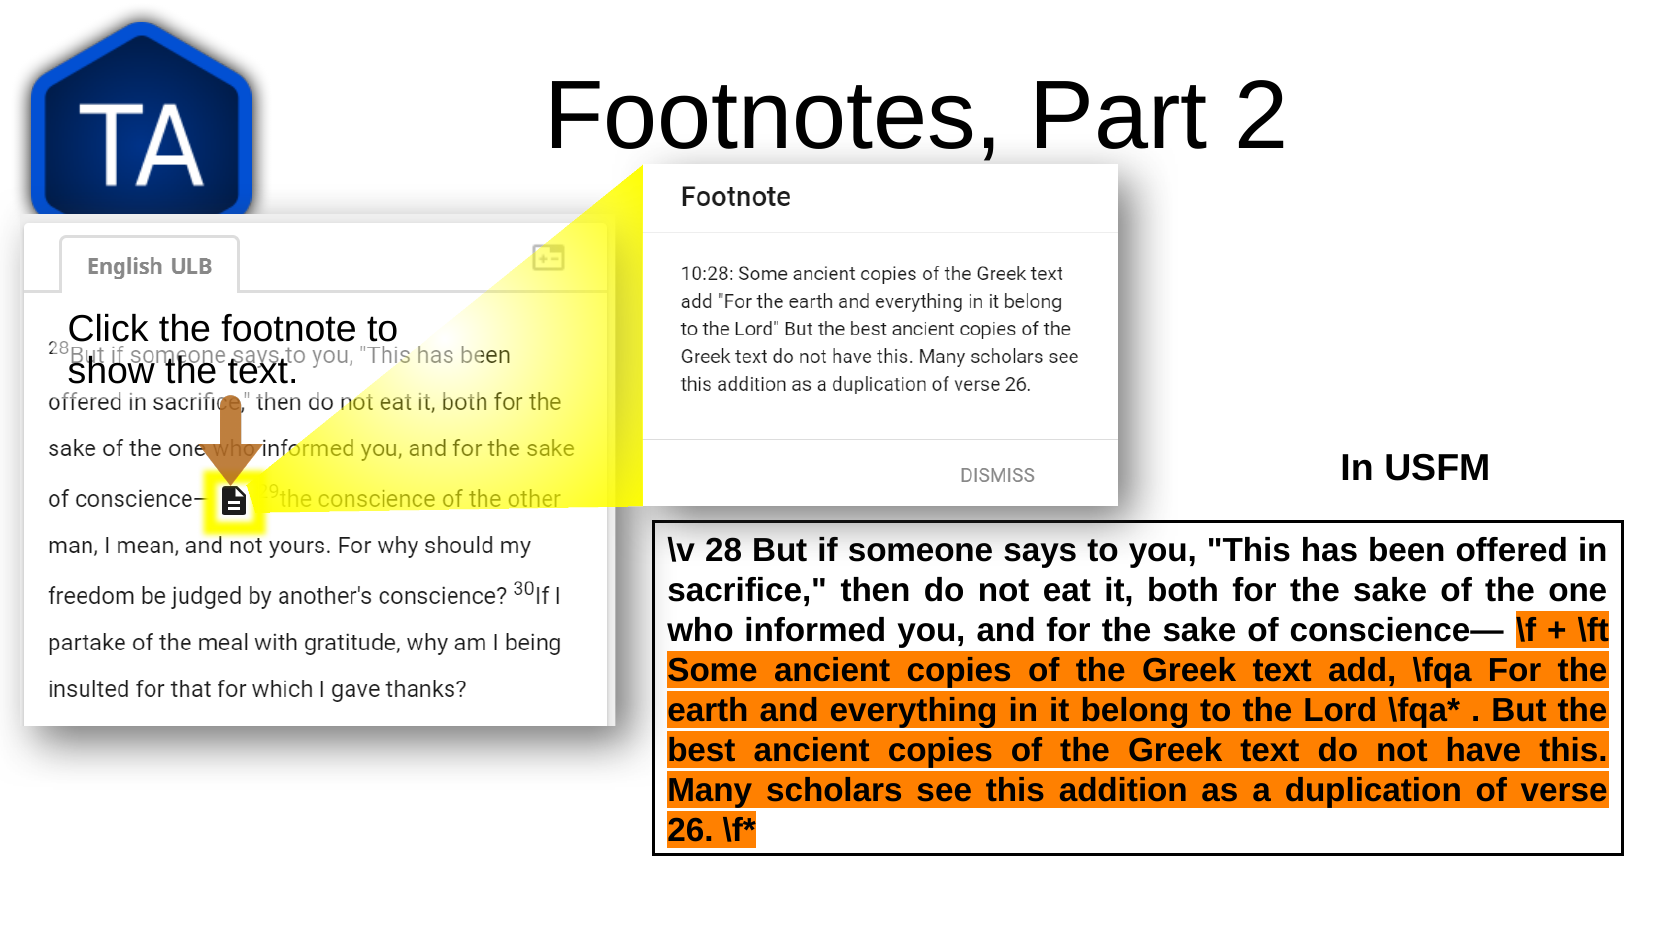

# Footnotes, Part 2
Click the footnote to show the text.
In USFM
\v 28 But if someone says to you, "This has been offered in sacrifice," then do not eat it, both for the sake of the one who informed you, and for the sake of conscience— \f + \ft Some ancient copies of the Greek text add, \fqa For the earth and everything in it belong to the Lord \fqa* . But the best ancient copies of the Greek text do not have this. Many scholars see this addition as a duplication of verse 26. \f*